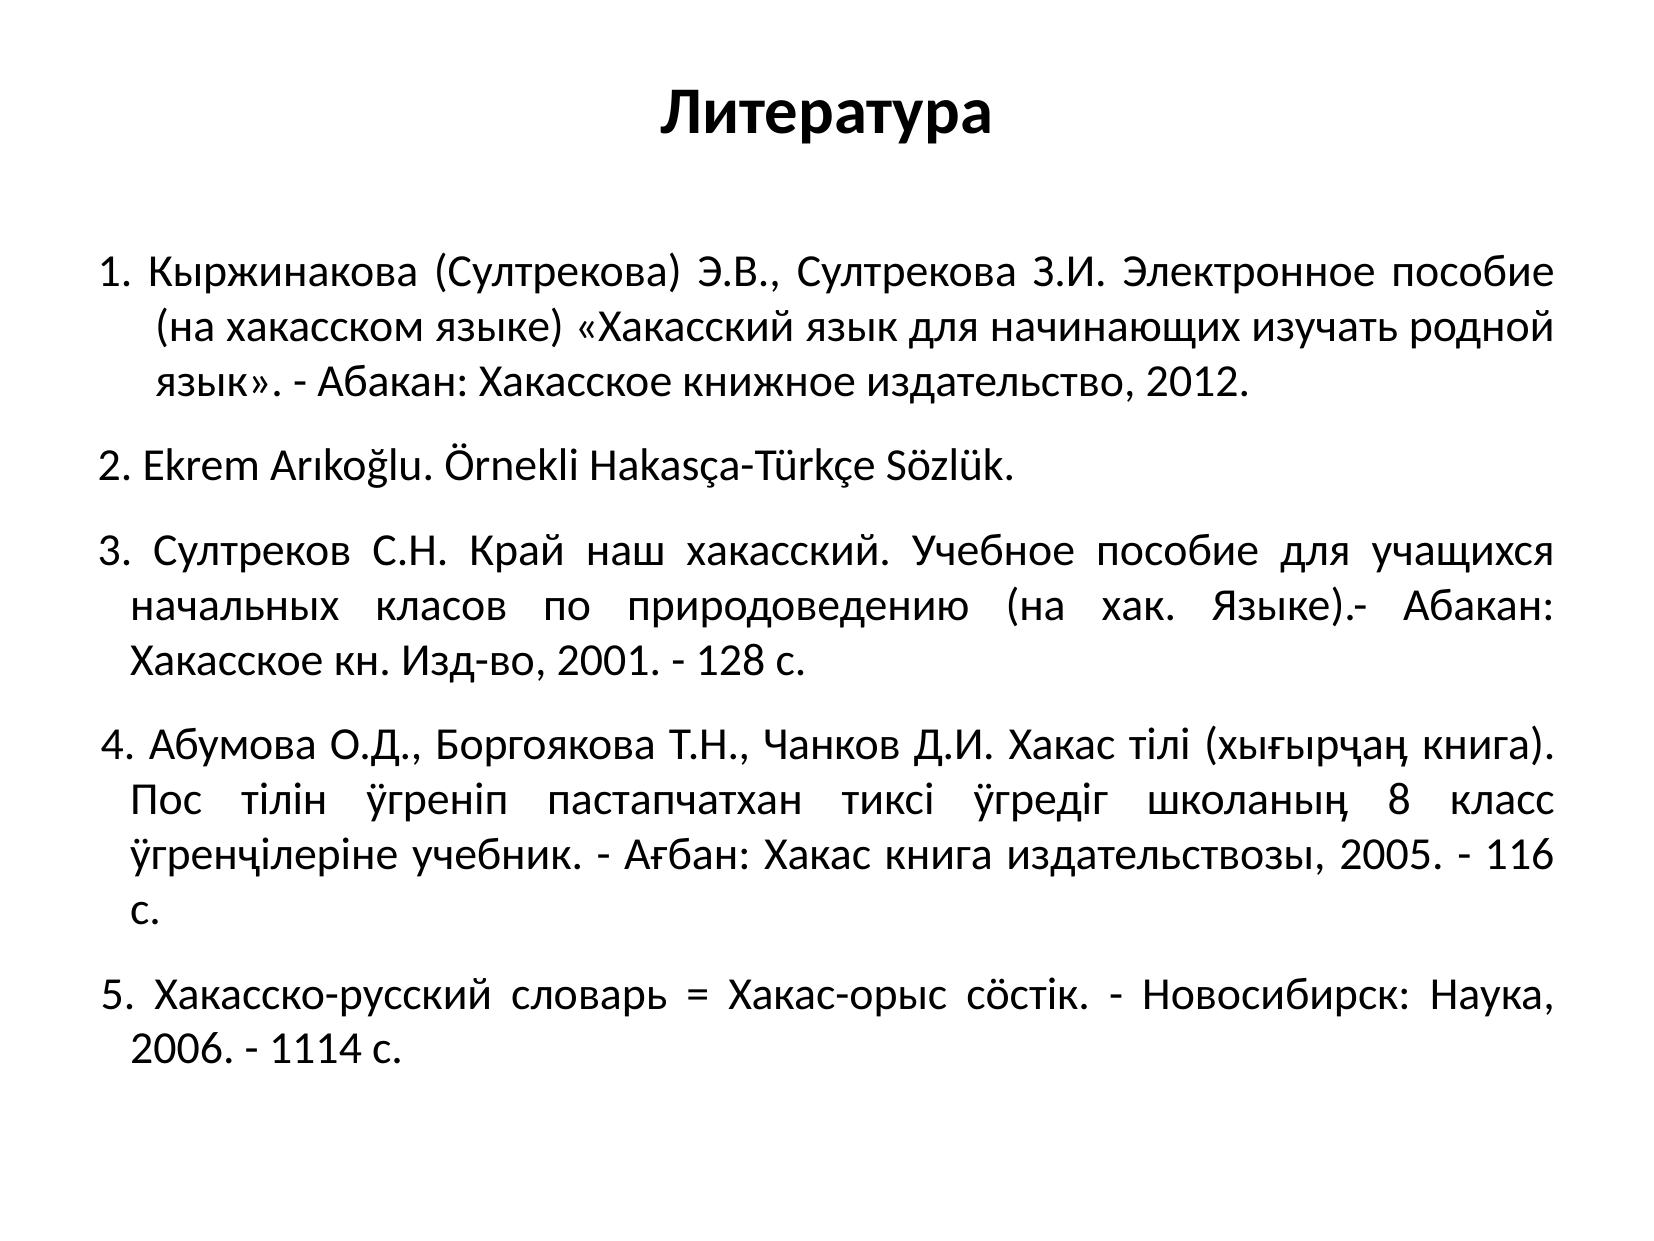

# Литература
1. Кыржинакова (Султрекова) Э.В., Султрекова З.И. Электронное пособие (на хакасском языке) «Хакасский язык для начинающих изучать родной язык». - Абакан: Хакасское книжное издательство, 2012.
2. Ekrem Arıkoğlu. Örnekli Hakasça-Türkçe Sözlük.
3. Султреков С.Н. Край наш хакасский. Учебное пособие для учащихся начальных класов по природоведению (на хак. Языке).- Абакан: Хакасское кн. Изд-во, 2001. - 128 с.
4. Абумова О.Д., Боргоякова Т.Н., Чанков Д.И. Хакас тiлi (хығырҷаӊ книга). Пос тiлiн ӱгренiп пастапчатхан тиксi ӱгредiг школаныӊ 8 класс ӱгренҷiлерiне учебник. - Ағбан: Хакас книга издательствозы, 2005. - 116 с.
5. Хакасско-русский словарь = Хакас-орыс сӧстiк. - Новосибирск: Наука, 2006. - 1114 с.